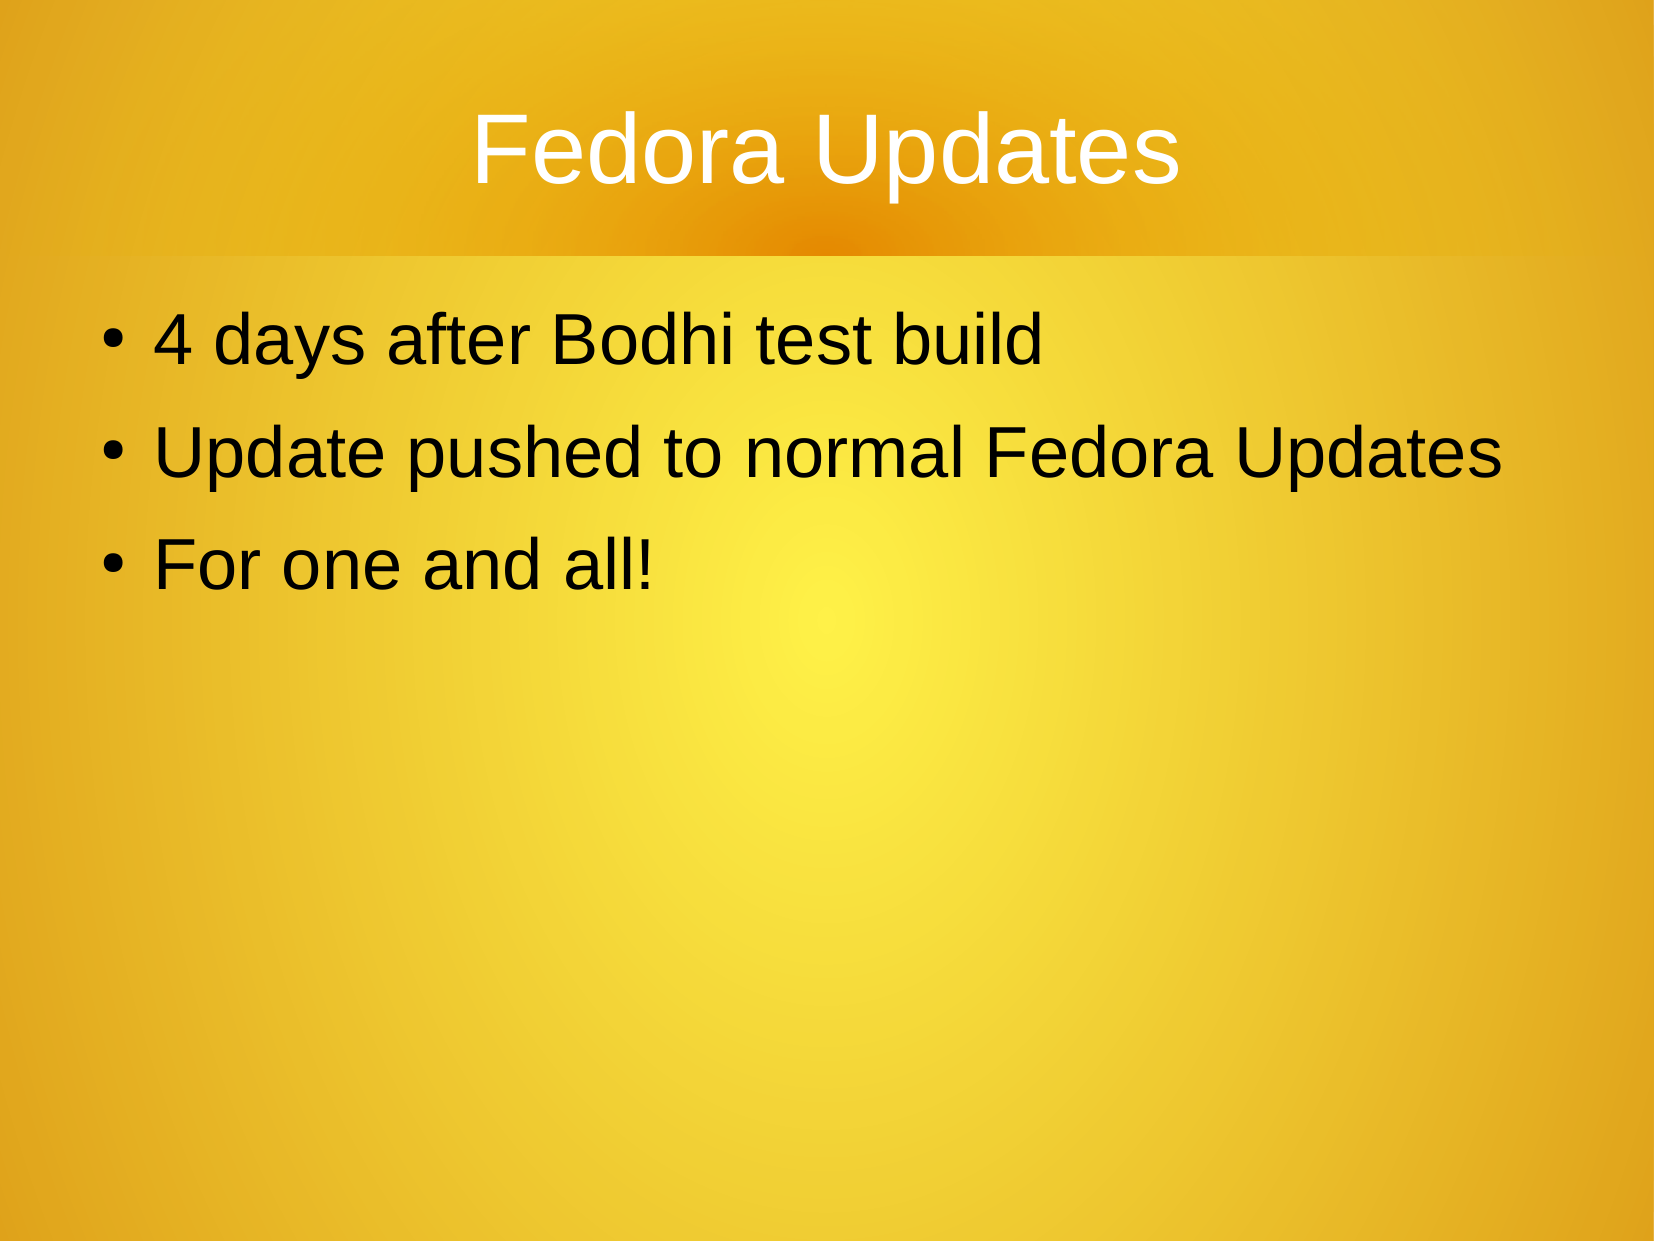

# Fedora Updates
4 days after Bodhi test build
Update pushed to normal Fedora Updates
For one and all!